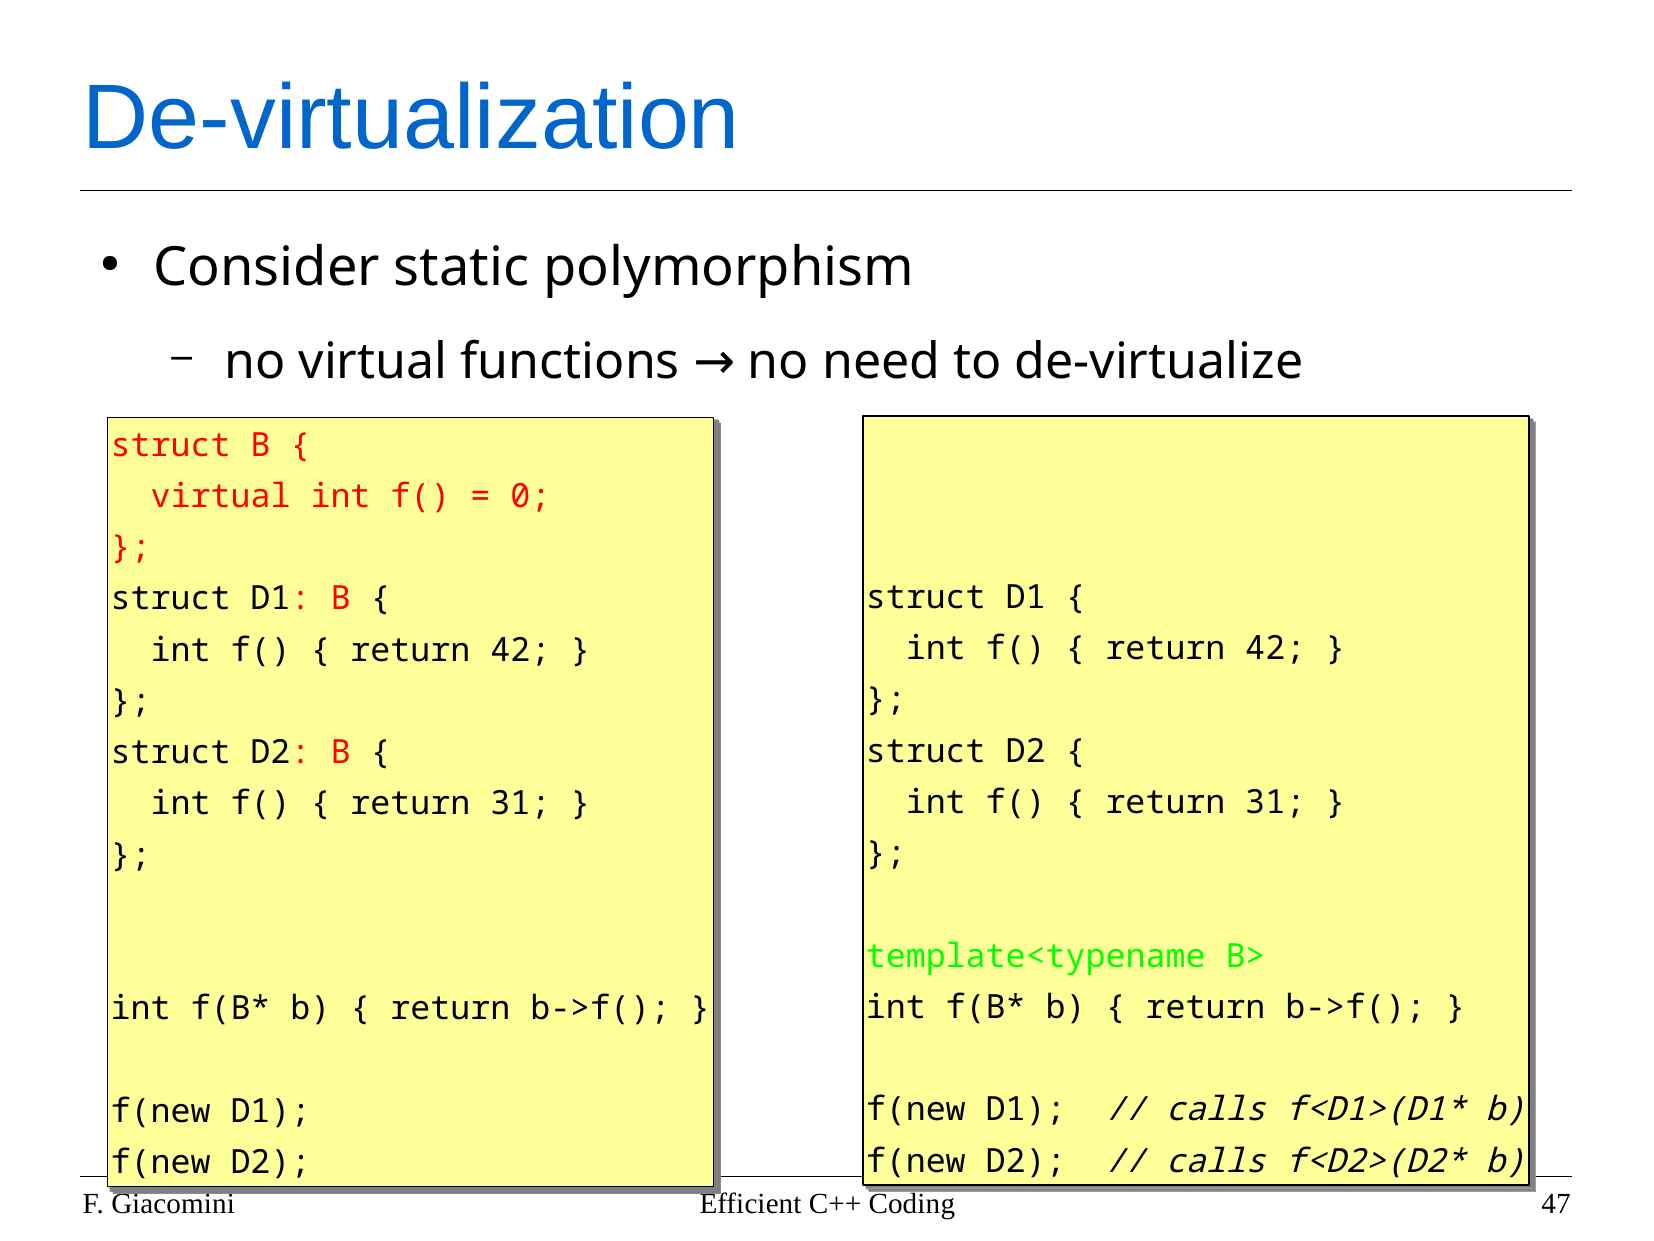

# De-virtualization
Consider static polymorphism
no virtual functions → no need to de-virtualize
struct D1 {
 int f() { return 42; }
};
struct D2 {
 int f() { return 31; }
};
template<typename B>
int f(B* b) { return b->f(); }
f(new D1); // calls f<D1>(D1* b)
f(new D2); // calls f<D2>(D2* b)
struct B {
 virtual int f() = 0;
};
struct D1: B {
 int f() { return 42; }
};
struct D2: B {
 int f() { return 31; }
};
int f(B* b) { return b->f(); }
f(new D1);
f(new D2);
F. Giacomini
Efficient C++ Coding
47